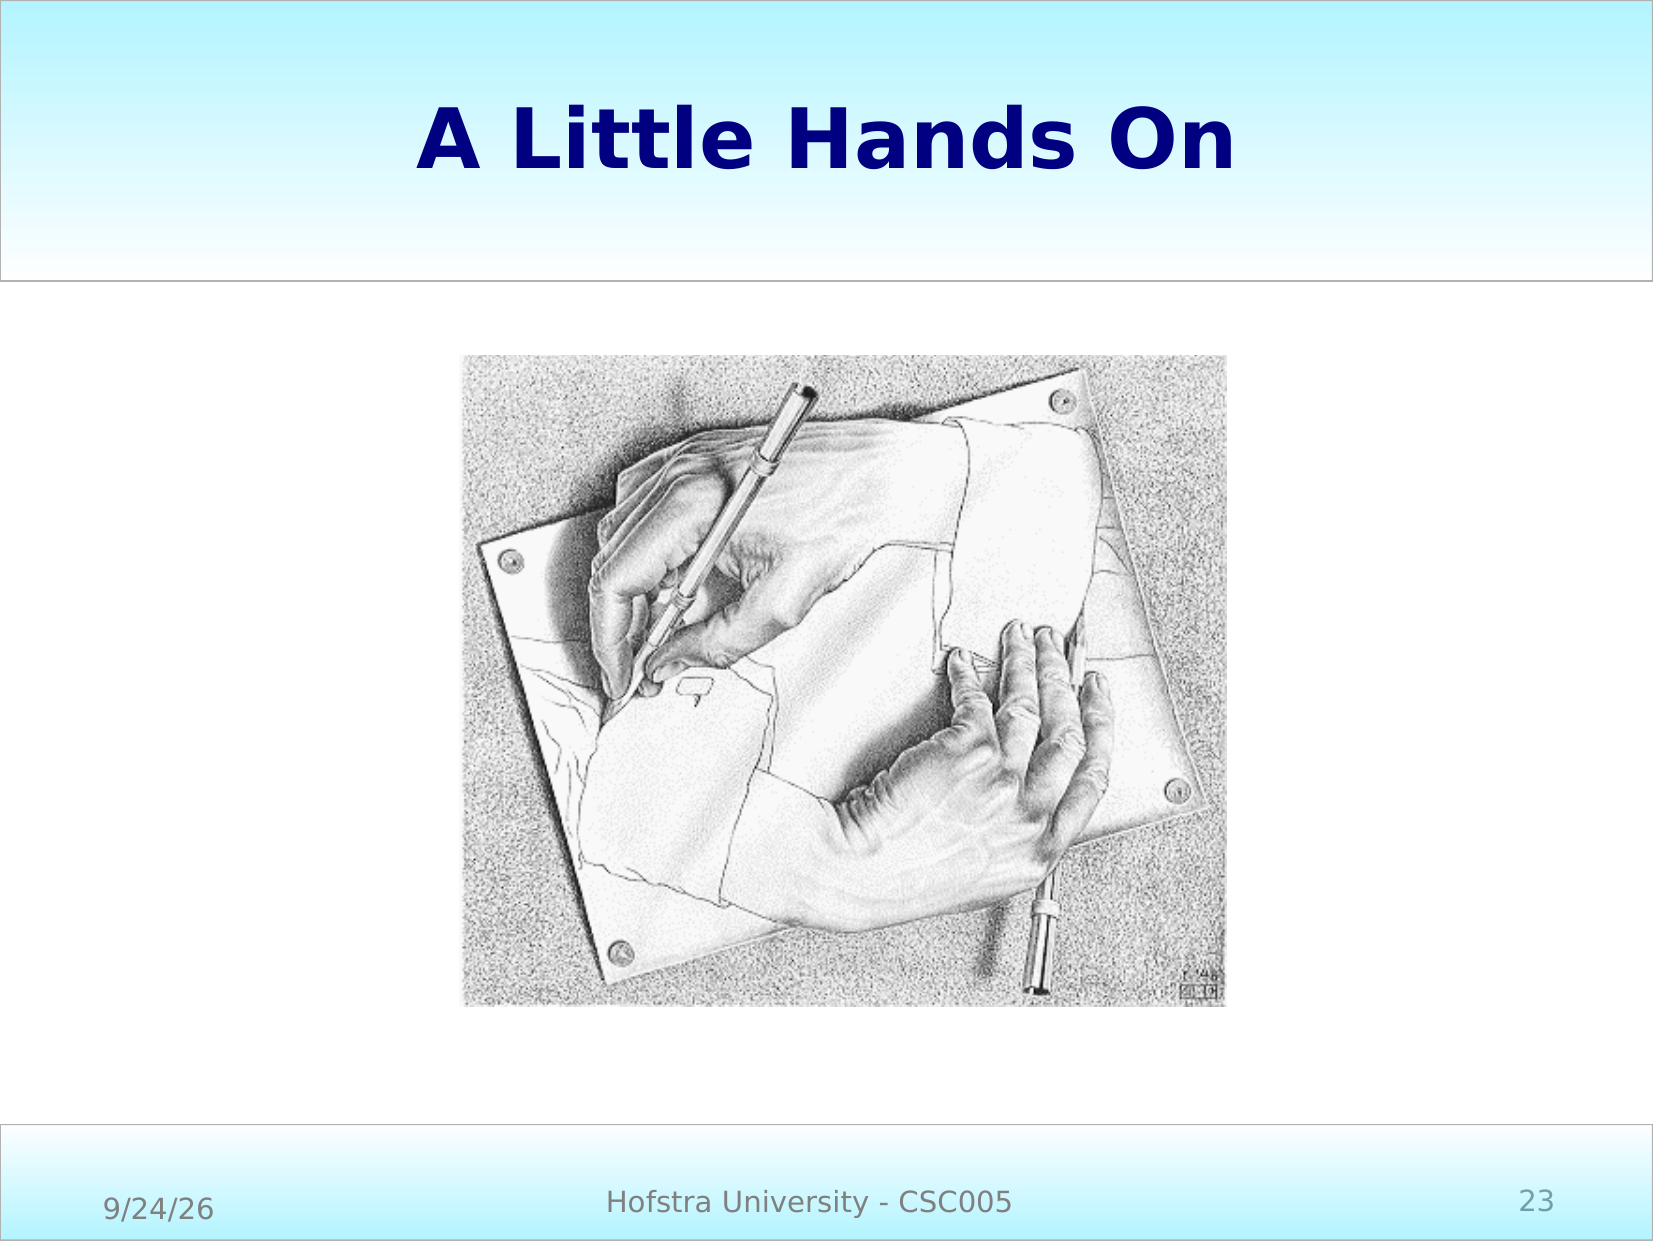

# A Little Hands On
23
Hofstra University - CSC005